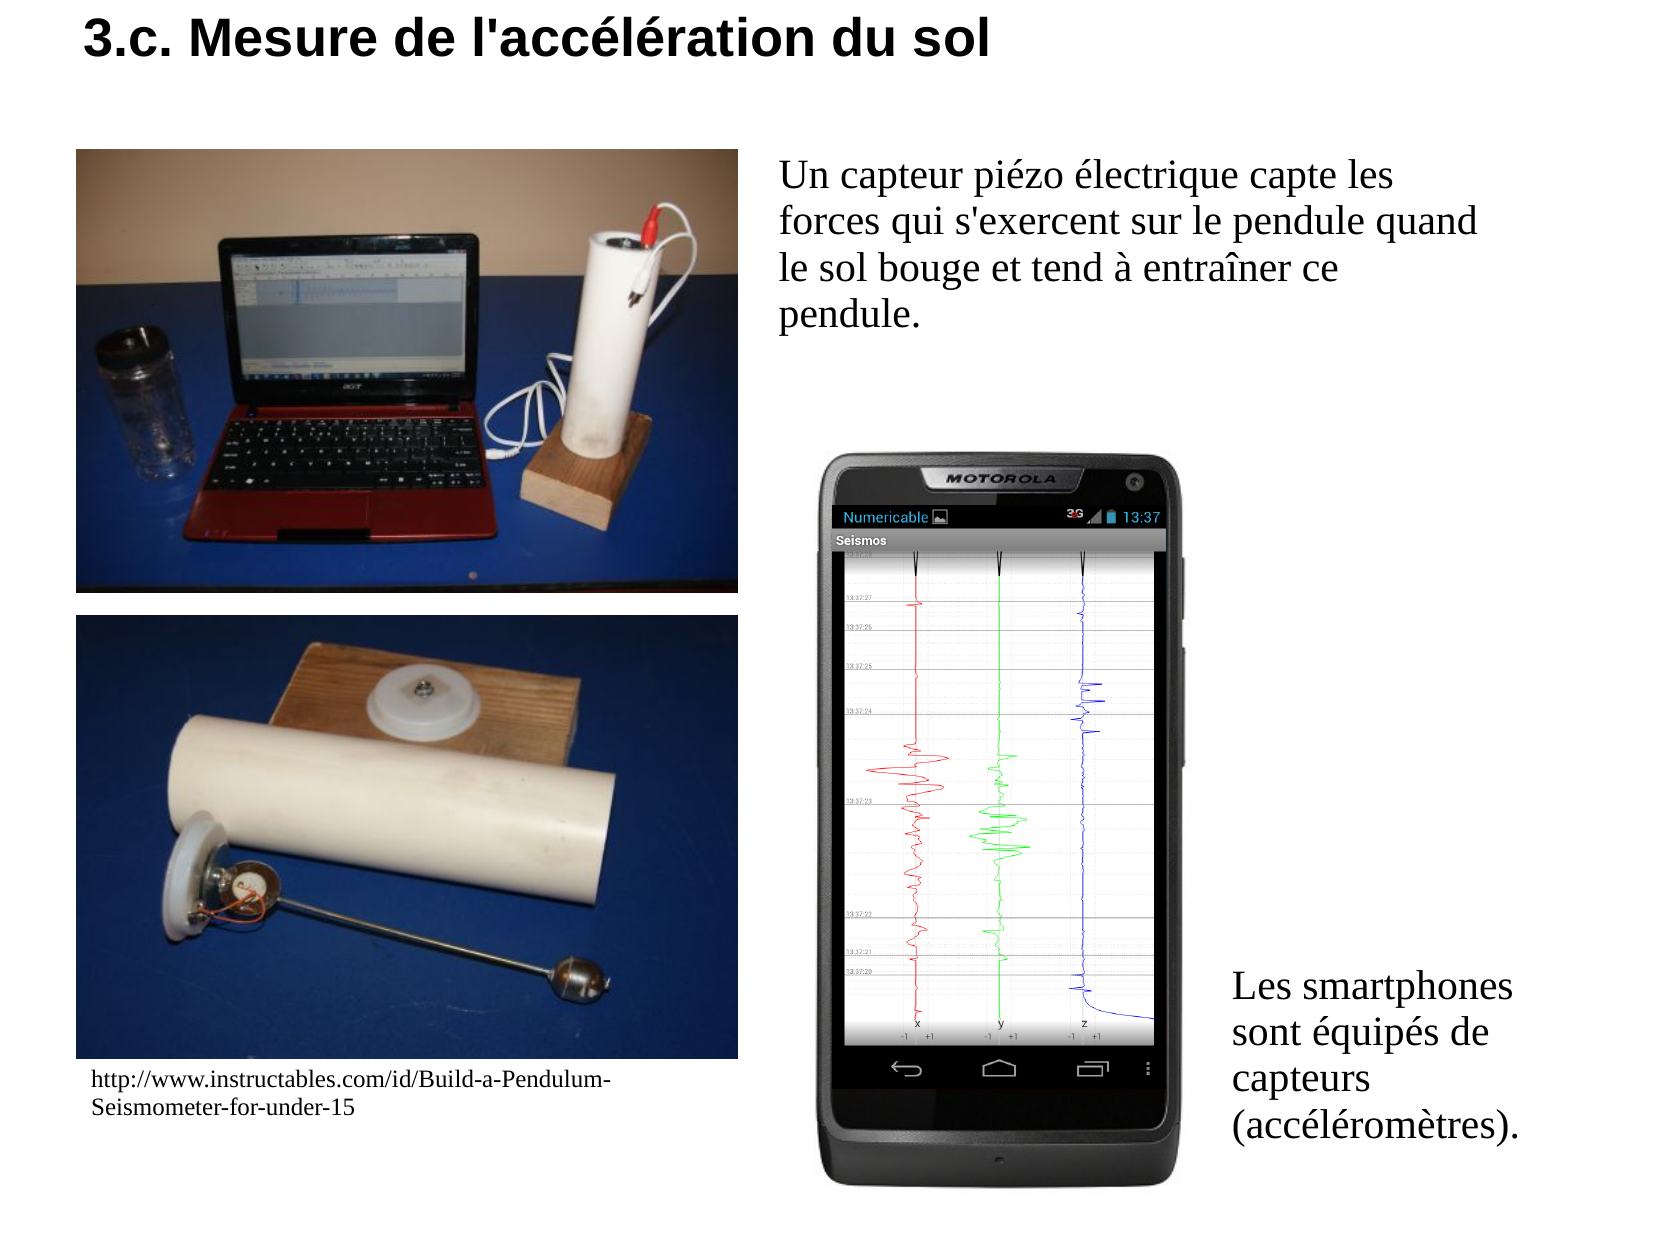

# 3.c. Mesure de l'accélération du sol
Un capteur piézo électrique capte les forces qui s'exercent sur le pendule quand le sol bouge et tend à entraîner ce pendule.
Les smartphones sont équipés de capteurs (accéléromètres).
http://www.instructables.com/id/Build-a-Pendulum-Seismometer-for-under-15